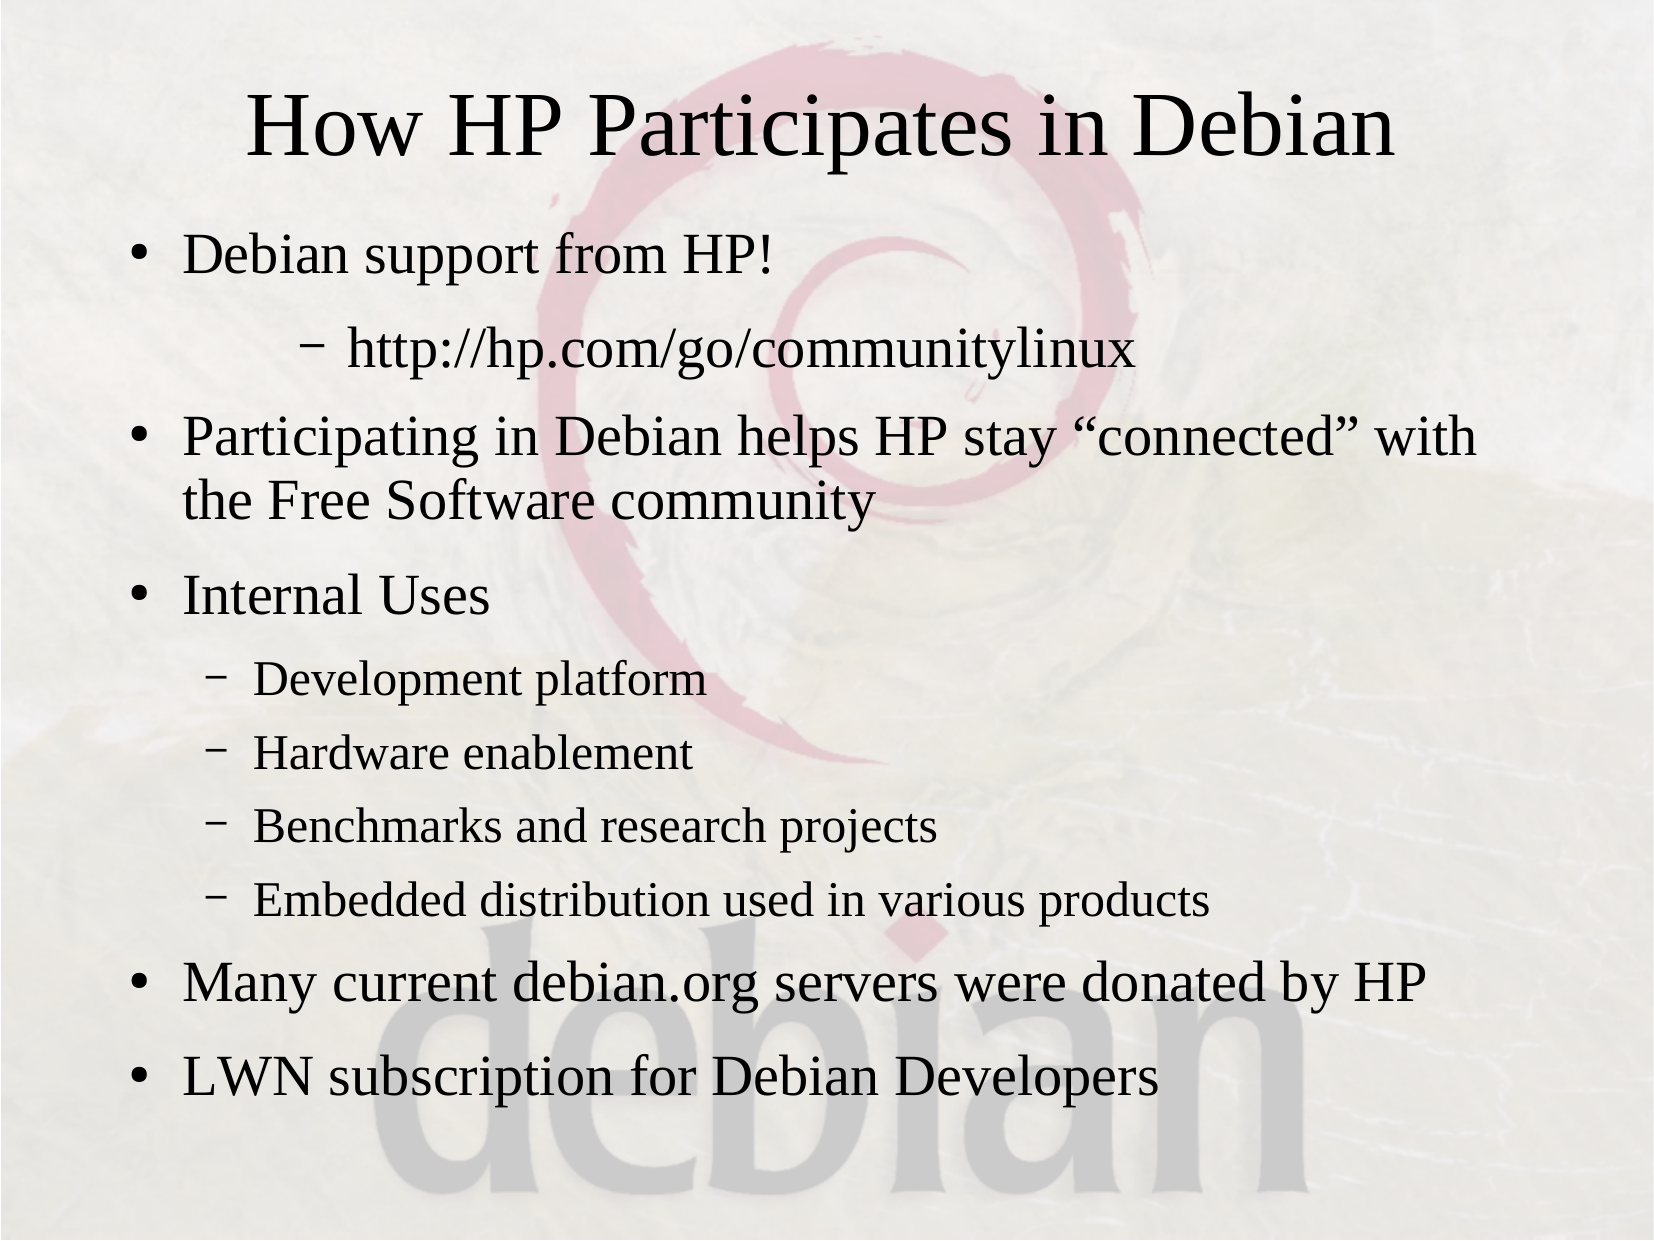

# How HP Participates in Debian
Debian support from HP!
http://hp.com/go/communitylinux
Participating in Debian helps HP stay “connected” with the Free Software community
Internal Uses
Development platform
Hardware enablement
Benchmarks and research projects
Embedded distribution used in various products
Many current debian.org servers were donated by HP
LWN subscription for Debian Developers